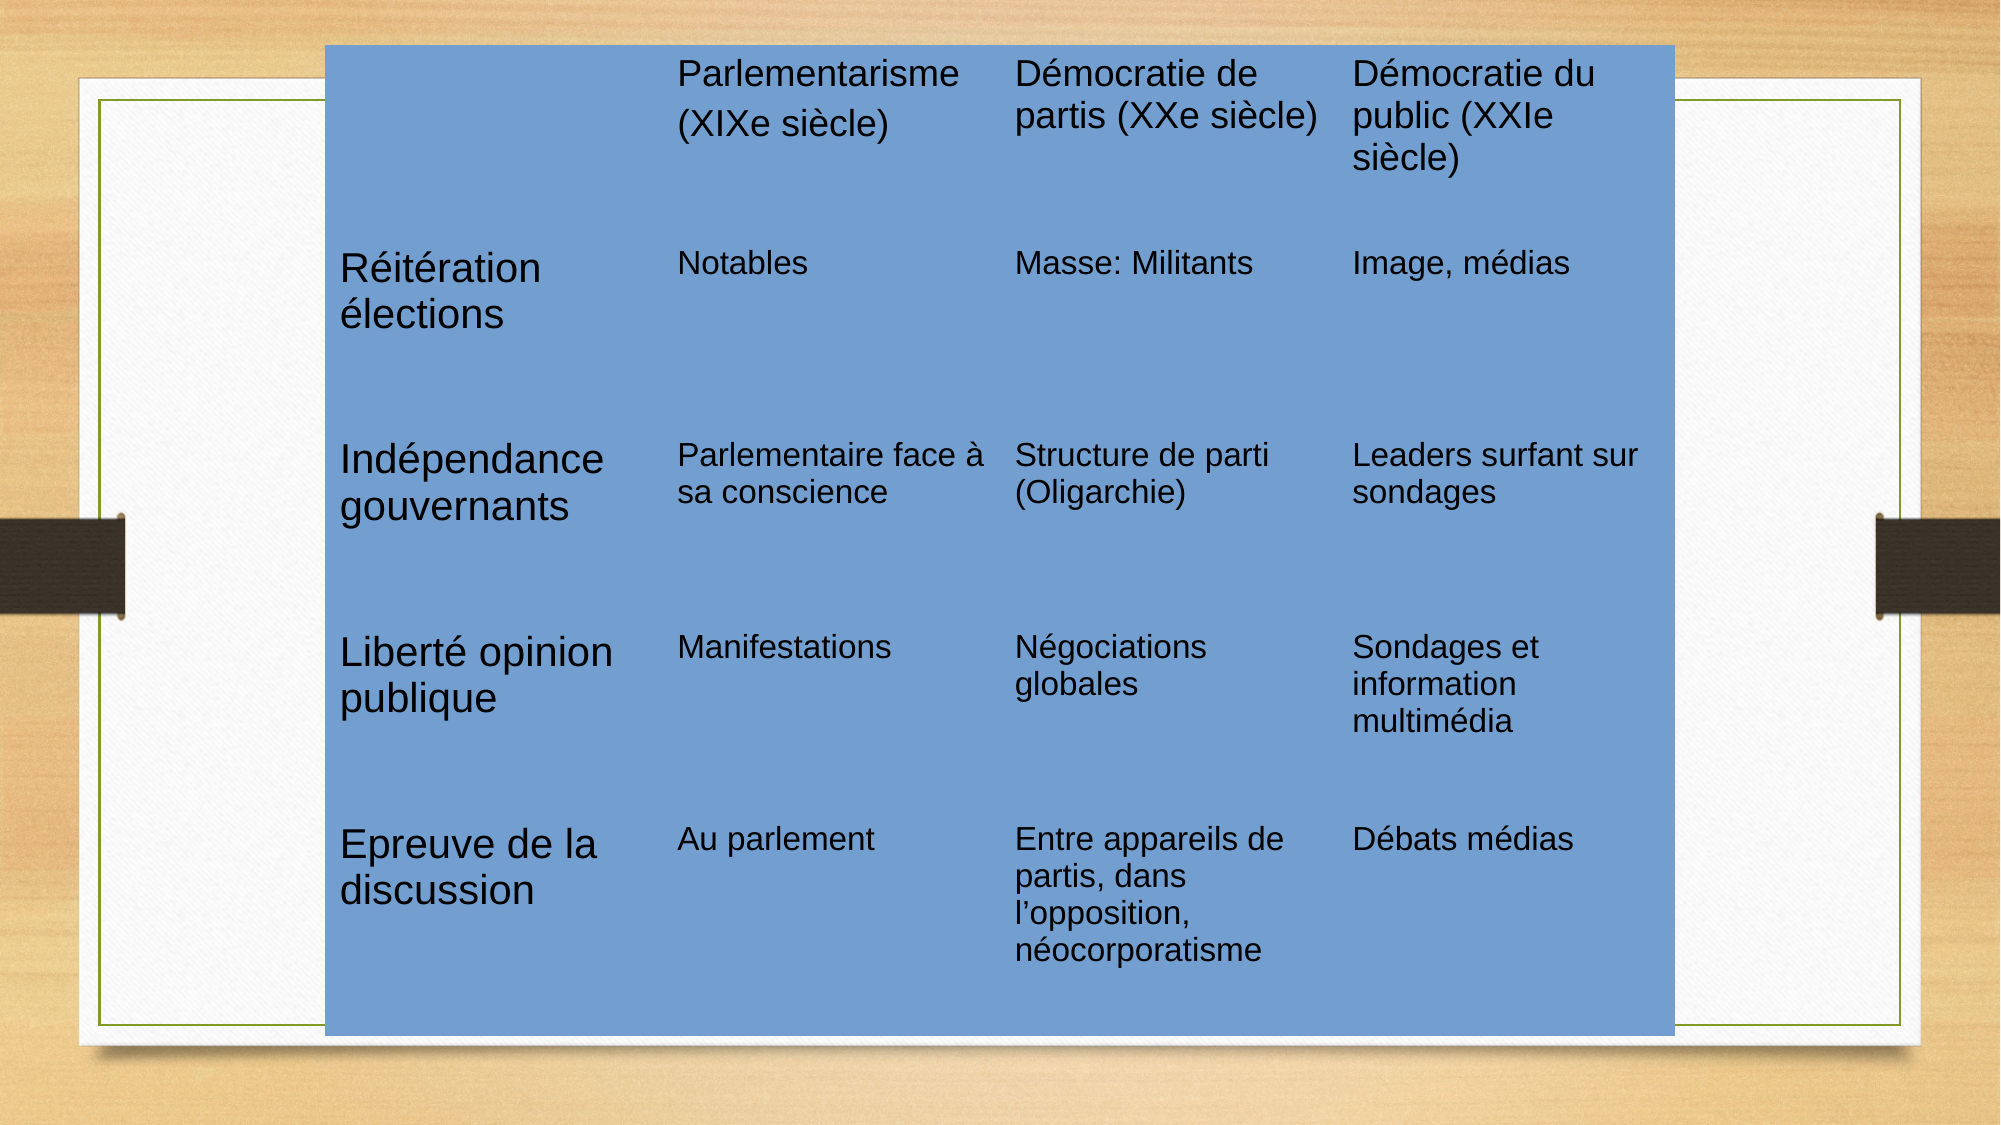

| | Parlementarisme (XIXe siècle) | Démocratie de partis (XXe siècle) | Démocratie du public (XXIe siècle) |
| --- | --- | --- | --- |
| Réitération élections | Notables | Masse: Militants | Image, médias |
| Indépendance gouvernants | Parlementaire face à sa conscience | Structure de parti (Oligarchie) | Leaders surfant sur sondages |
| Liberté opinion publique | Manifestations | Négociations globales | Sondages et information multimédia |
| Epreuve de la discussion | Au parlement | Entre appareils de partis, dans l’opposition, néocorporatisme | Débats médias |